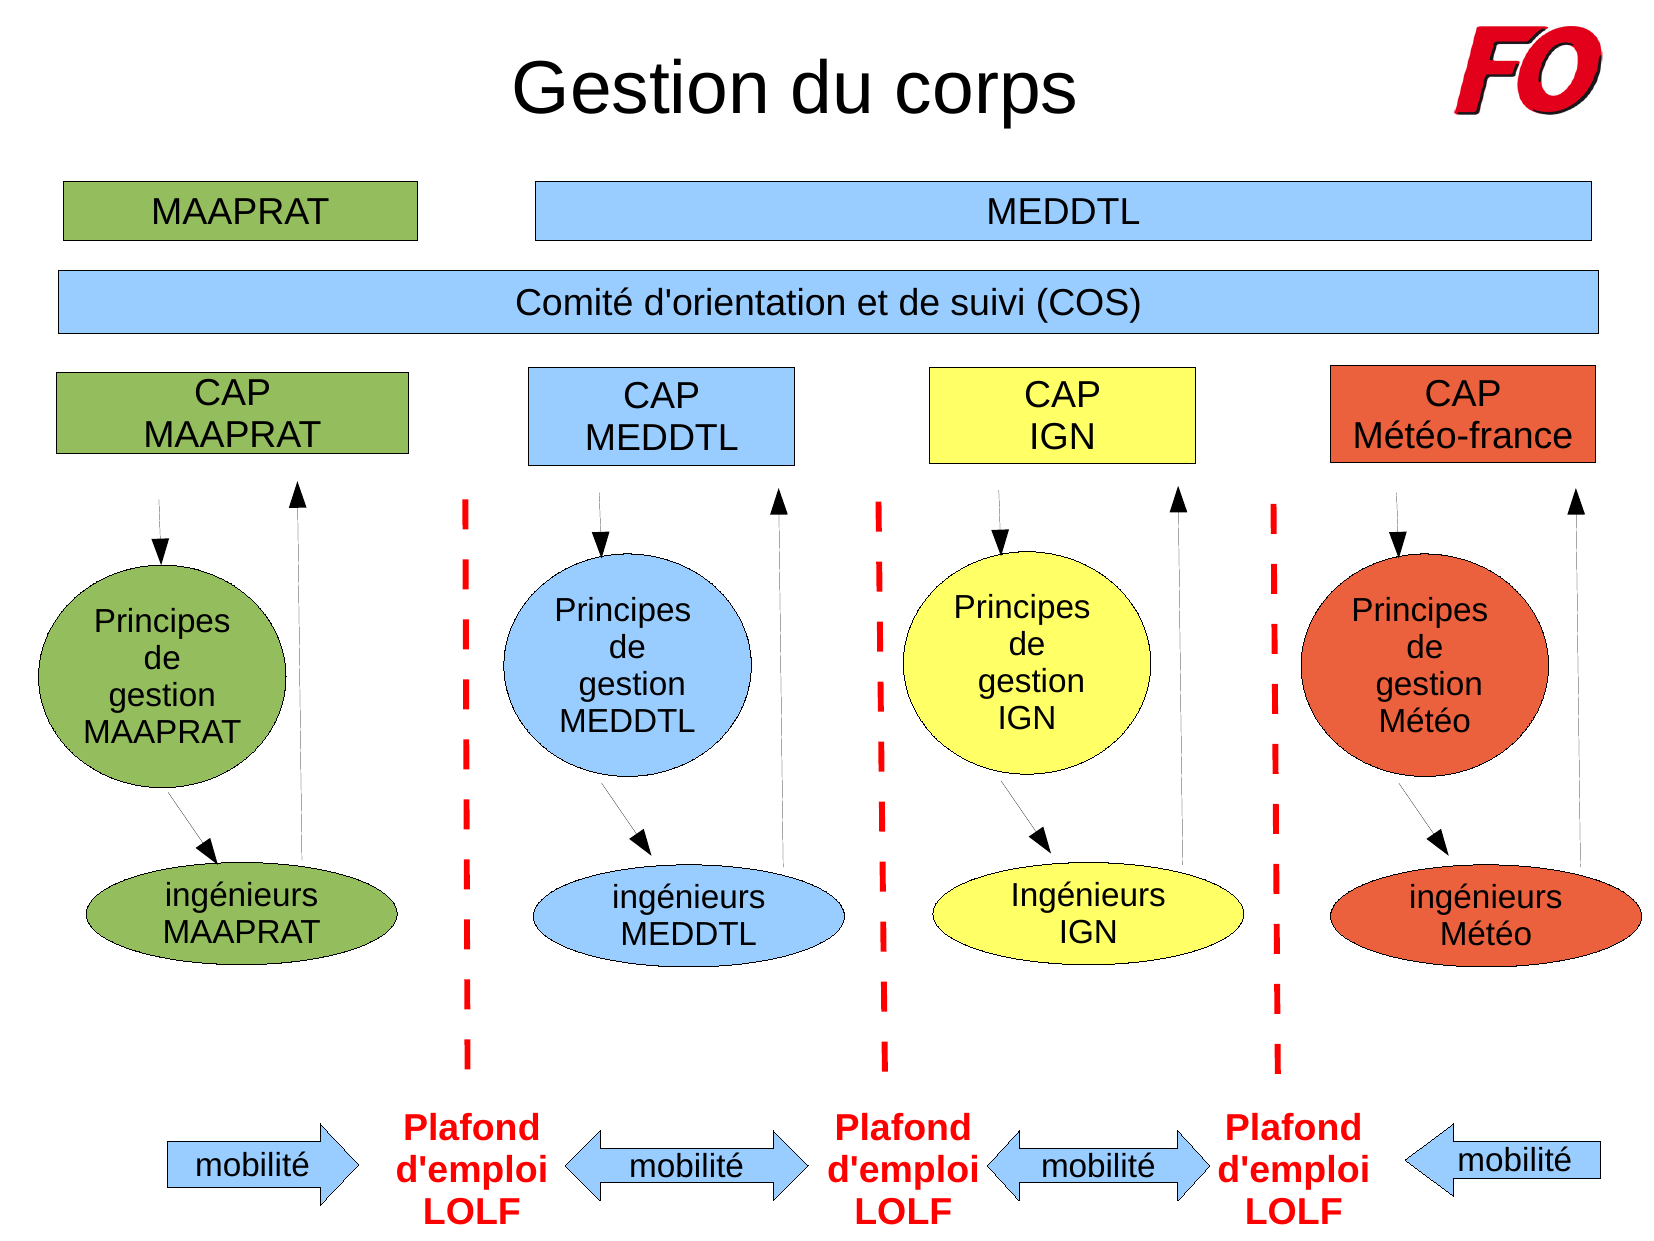

# Gestion du corps
MAAPRAT
MEDDTL
Comité d'orientation et de suivi (COS)
CAP
Météo-france
CAP
MEDDTL
CAP
IGN
CAP
MAAPRAT
Principes
de
gestion
MAAPRAT
ingénieurs
MAAPRAT
Principes
de
 gestion
IGN
Ingénieurs
IGN
Principes
de
 gestion
MEDDTL
ingénieurs
MEDDTL
Principes
de
 gestion
Météo
ingénieurs
Météo
Plafond d'emploi
LOLF
Plafond d'emploi
LOLF
Plafond d'emploi
LOLF
mobilité
mobilité
mobilité
mobilité